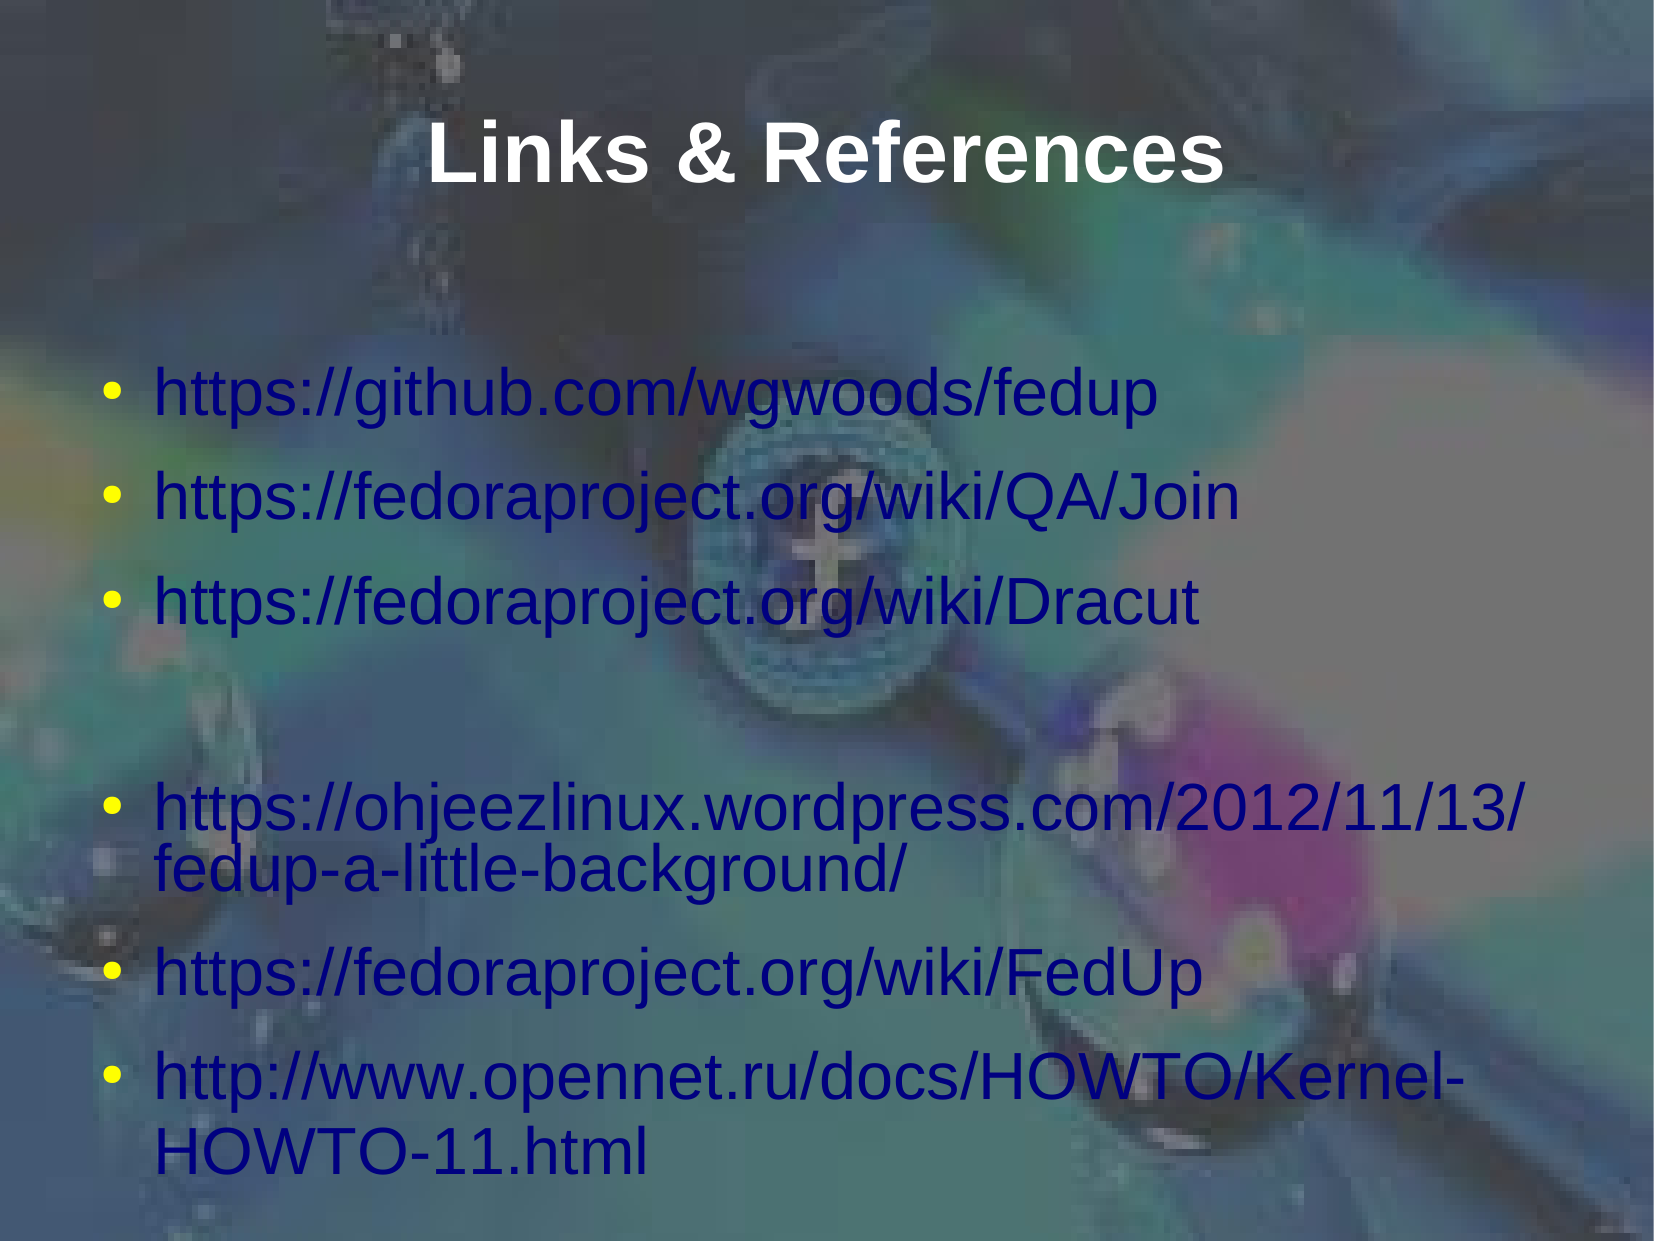

# Links & References
https://github.com/wgwoods/fedup
https://fedoraproject.org/wiki/QA/Join
https://fedoraproject.org/wiki/Dracut
https://ohjeezlinux.wordpress.com/2012/11/13/fedup-a-little-background/
https://fedoraproject.org/wiki/FedUp
http://www.opennet.ru/docs/HOWTO/Kernel-HOWTO-11.html